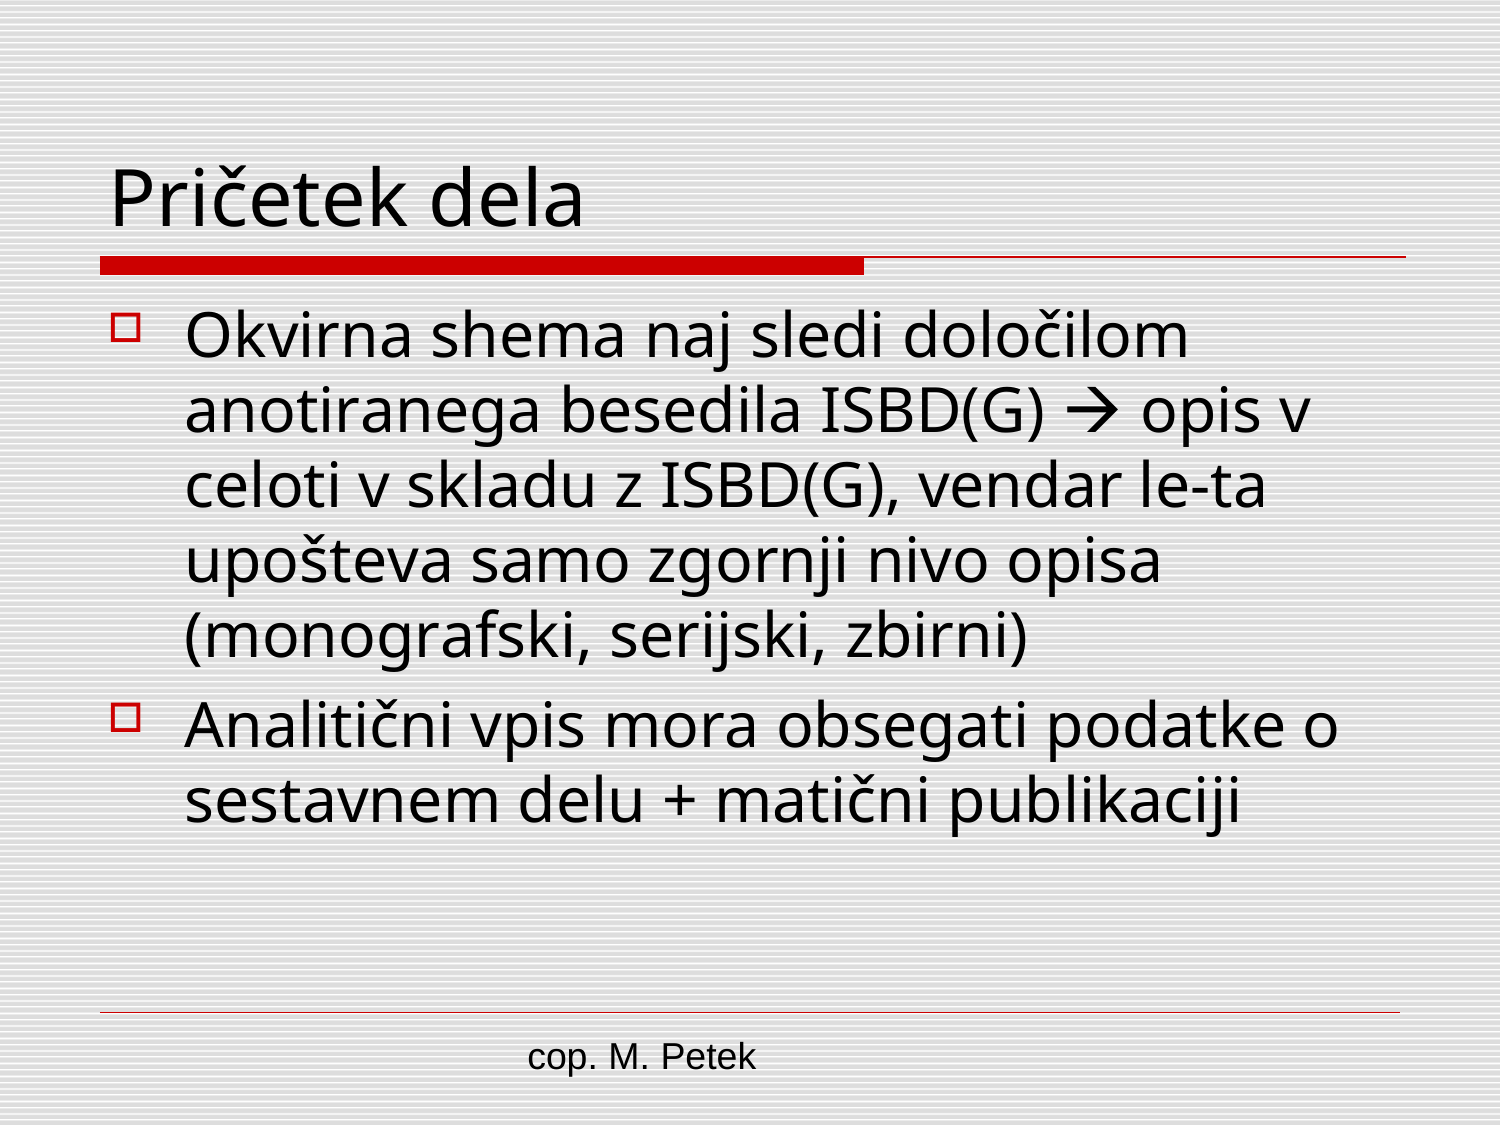

# Pričetek dela
Okvirna shema naj sledi določilom anotiranega besedila ISBD(G)  opis v celoti v skladu z ISBD(G), vendar le-ta upošteva samo zgornji nivo opisa (monografski, serijski, zbirni)
Analitični vpis mora obsegati podatke o sestavnem delu + matični publikaciji
cop. M. Petek